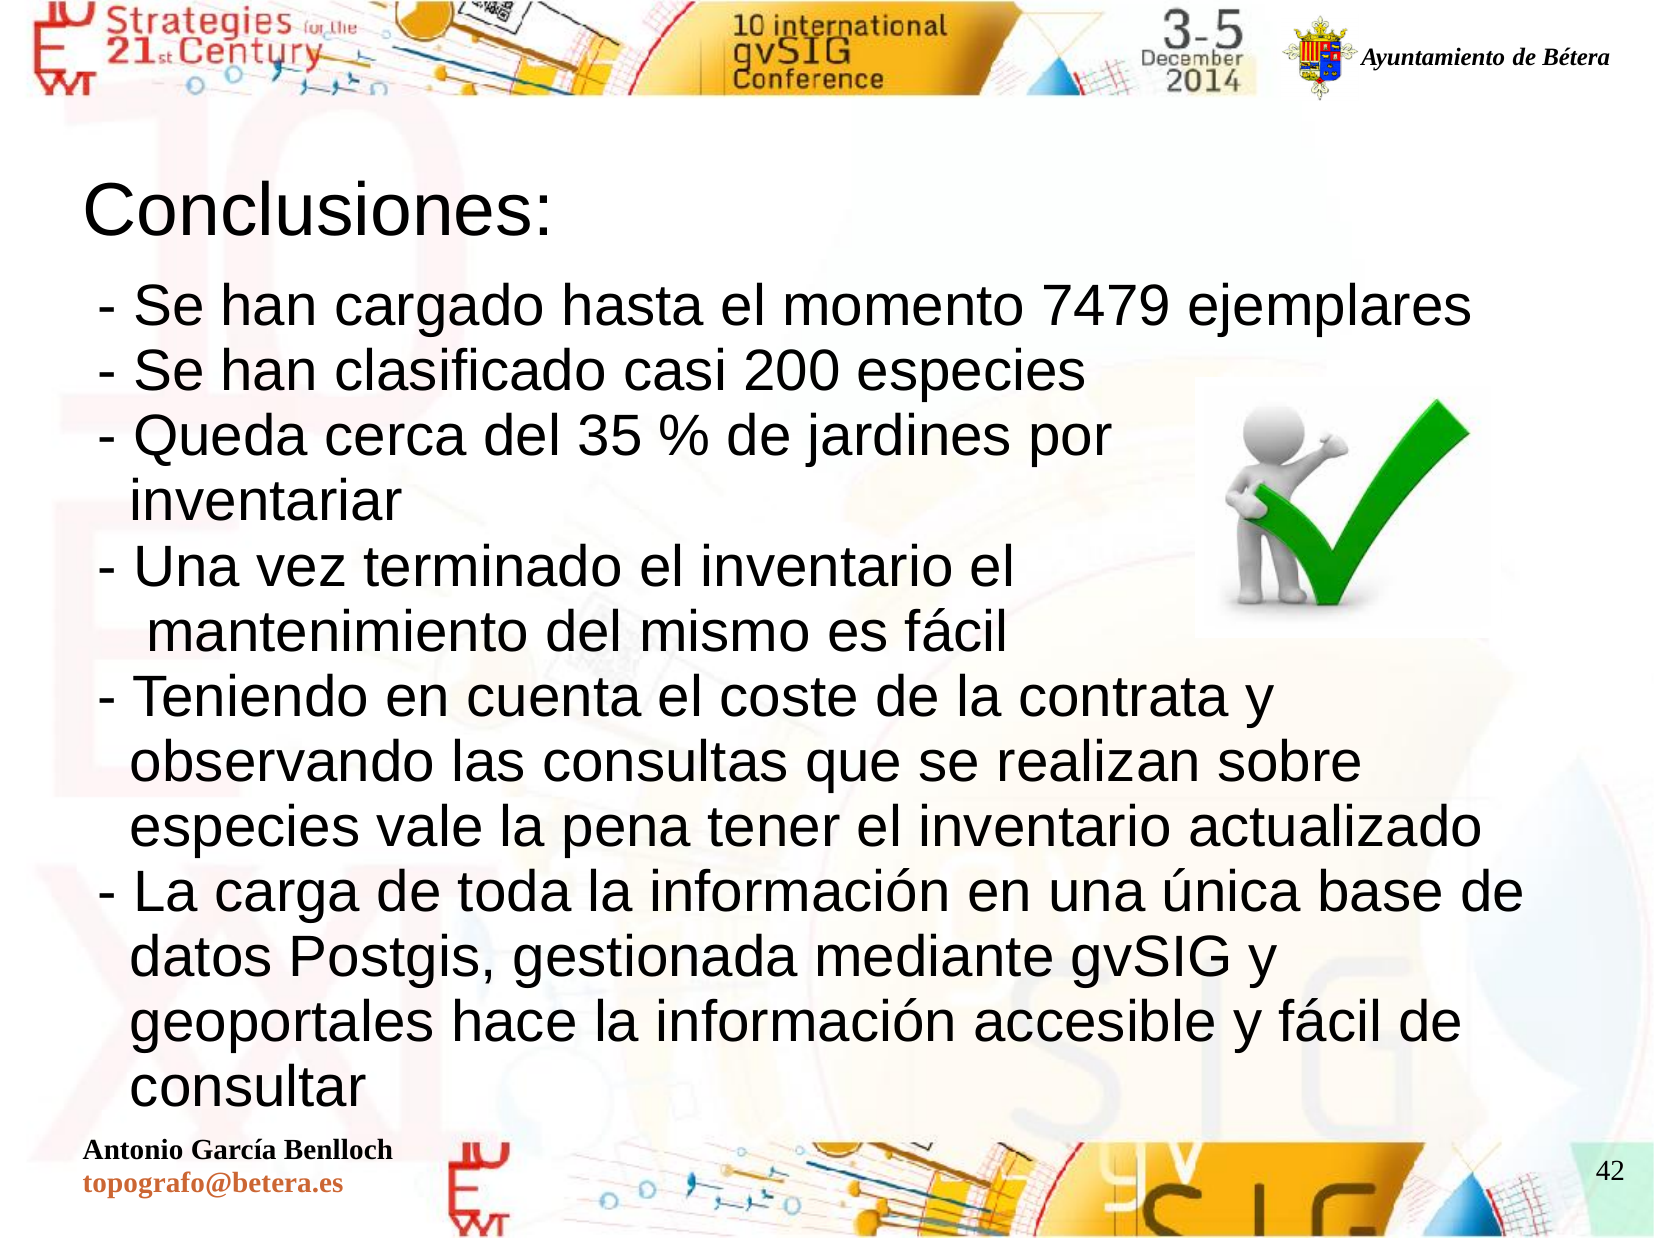

# Conclusiones:
- Se han cargado hasta el momento 7479 ejemplares
- Se han clasificado casi 200 especies
- Queda cerca del 35 % de jardines por
 inventariar
- Una vez terminado el inventario el
 mantenimiento del mismo es fácil
- Teniendo en cuenta el coste de la contrata y
 observando las consultas que se realizan sobre
 especies vale la pena tener el inventario actualizado
- La carga de toda la información en una única base de
 datos Postgis, gestionada mediante gvSIG y
 geoportales hace la información accesible y fácil de
 consultar
42